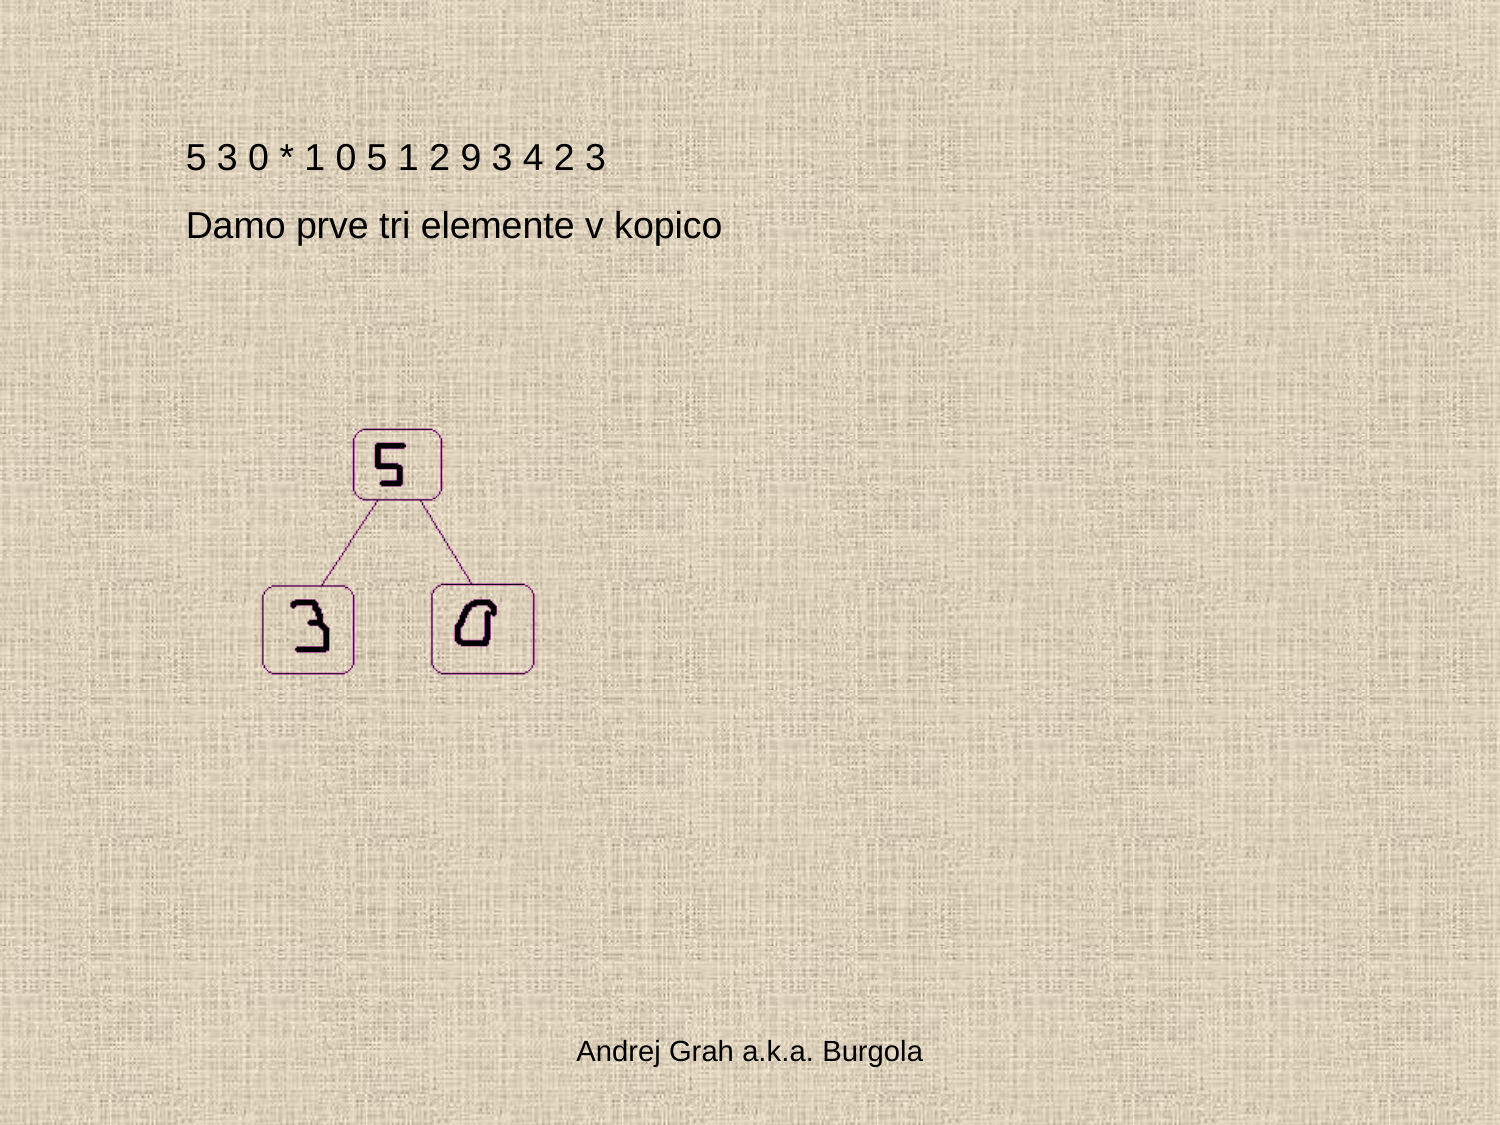

5 3 0 * 1 0 5 1 2 9 3 4 2 3
Damo prve tri elemente v kopico
Andrej Grah a.k.a. Burgola